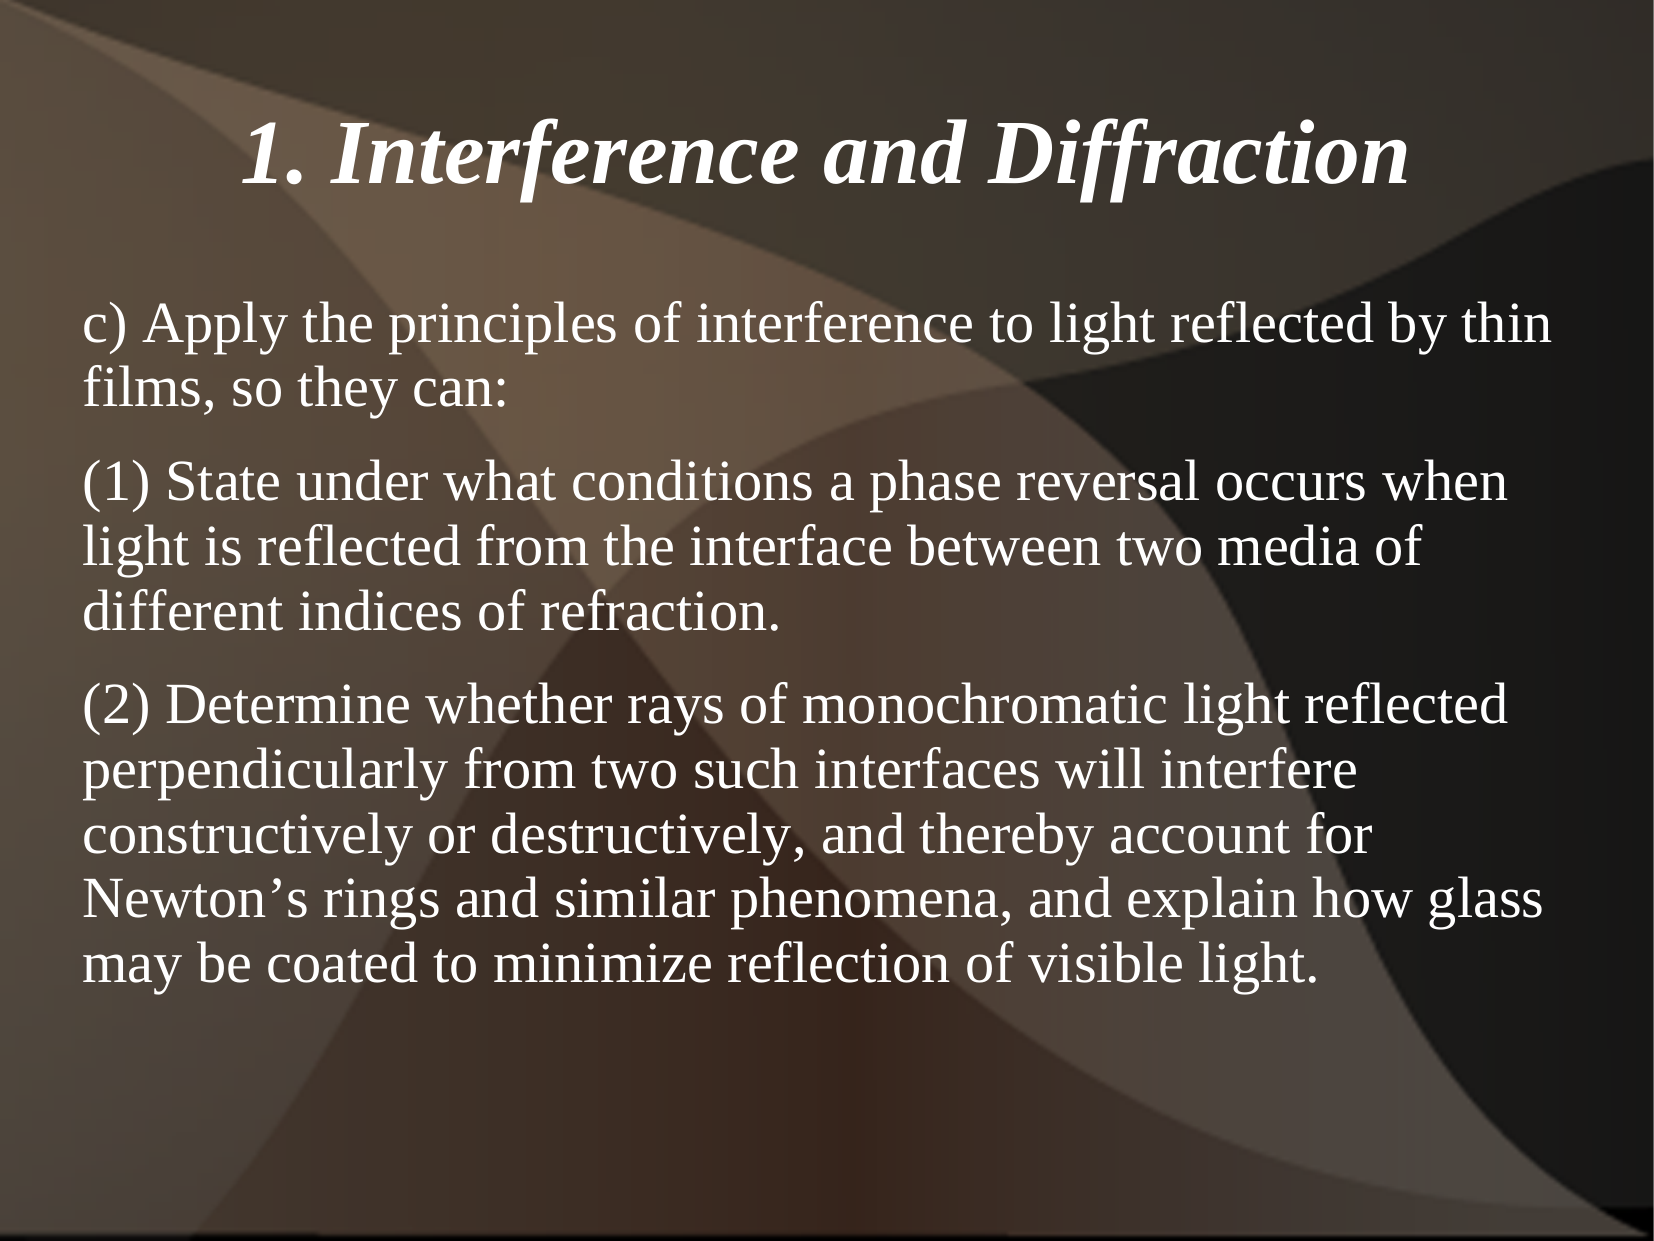

# 1. Interference and Diffraction
c) Apply the principles of interference to light reflected by thin films, so they can:
(1) State under what conditions a phase reversal occurs when light is reflected from the interface between two media of different indices of refraction.
(2) Determine whether rays of monochromatic light reflected perpendicularly from two such interfaces will interfere constructively or destructively, and thereby account for Newton’s rings and similar phenomena, and explain how glass may be coated to minimize reflection of visible light.